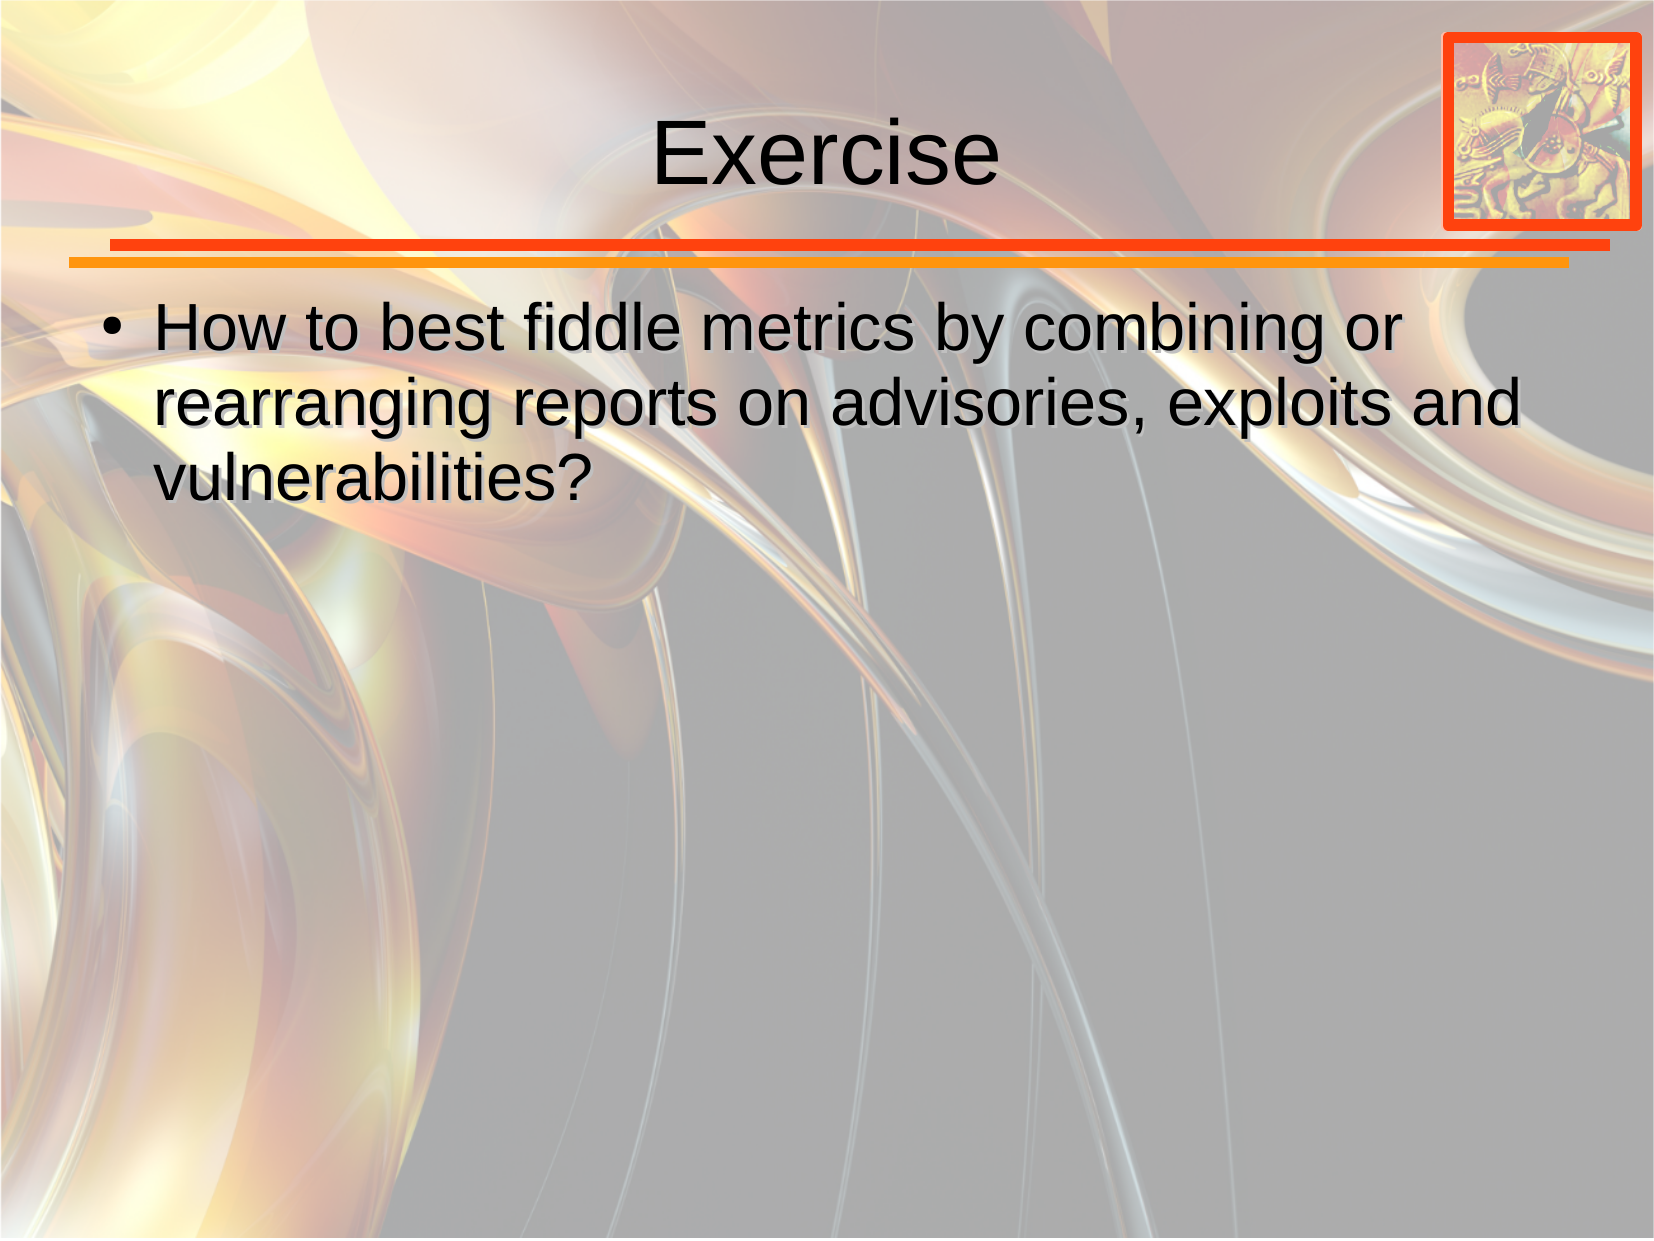

# Exercise
How to best fiddle metrics by combining or rearranging reports on advisories, exploits and vulnerabilities?